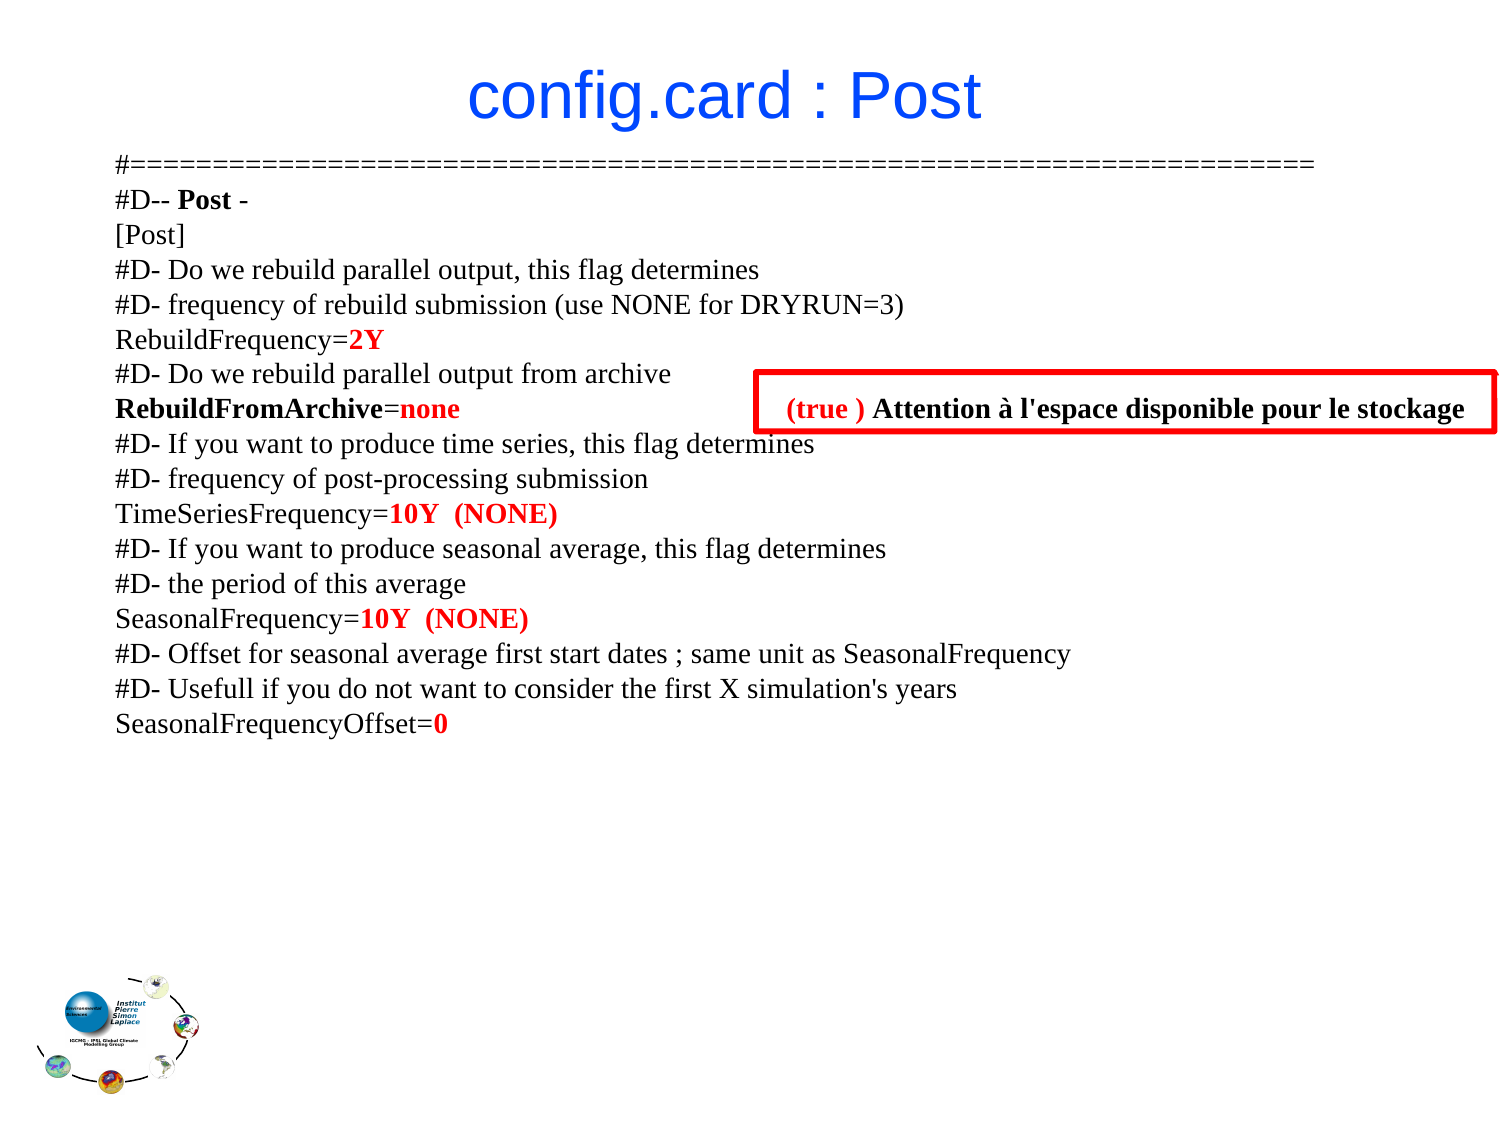

config.card : Post
#========================================================================
#D-- Post -
[Post]
#D- Do we rebuild parallel output, this flag determines
#D- frequency of rebuild submission (use NONE for DRYRUN=3)
RebuildFrequency=2Y
#D- Do we rebuild parallel output from archive
RebuildFromArchive=none (true ) Attention à l'espace disponible pour le stockage
#D- If you want to produce time series, this flag determines
#D- frequency of post-processing submission
TimeSeriesFrequency=10Y (NONE)
#D- If you want to produce seasonal average, this flag determines
#D- the period of this average
SeasonalFrequency=10Y (NONE)
#D- Offset for seasonal average first start dates ; same unit as SeasonalFrequency
#D- Usefull if you do not want to consider the first X simulation's years
SeasonalFrequencyOffset=0